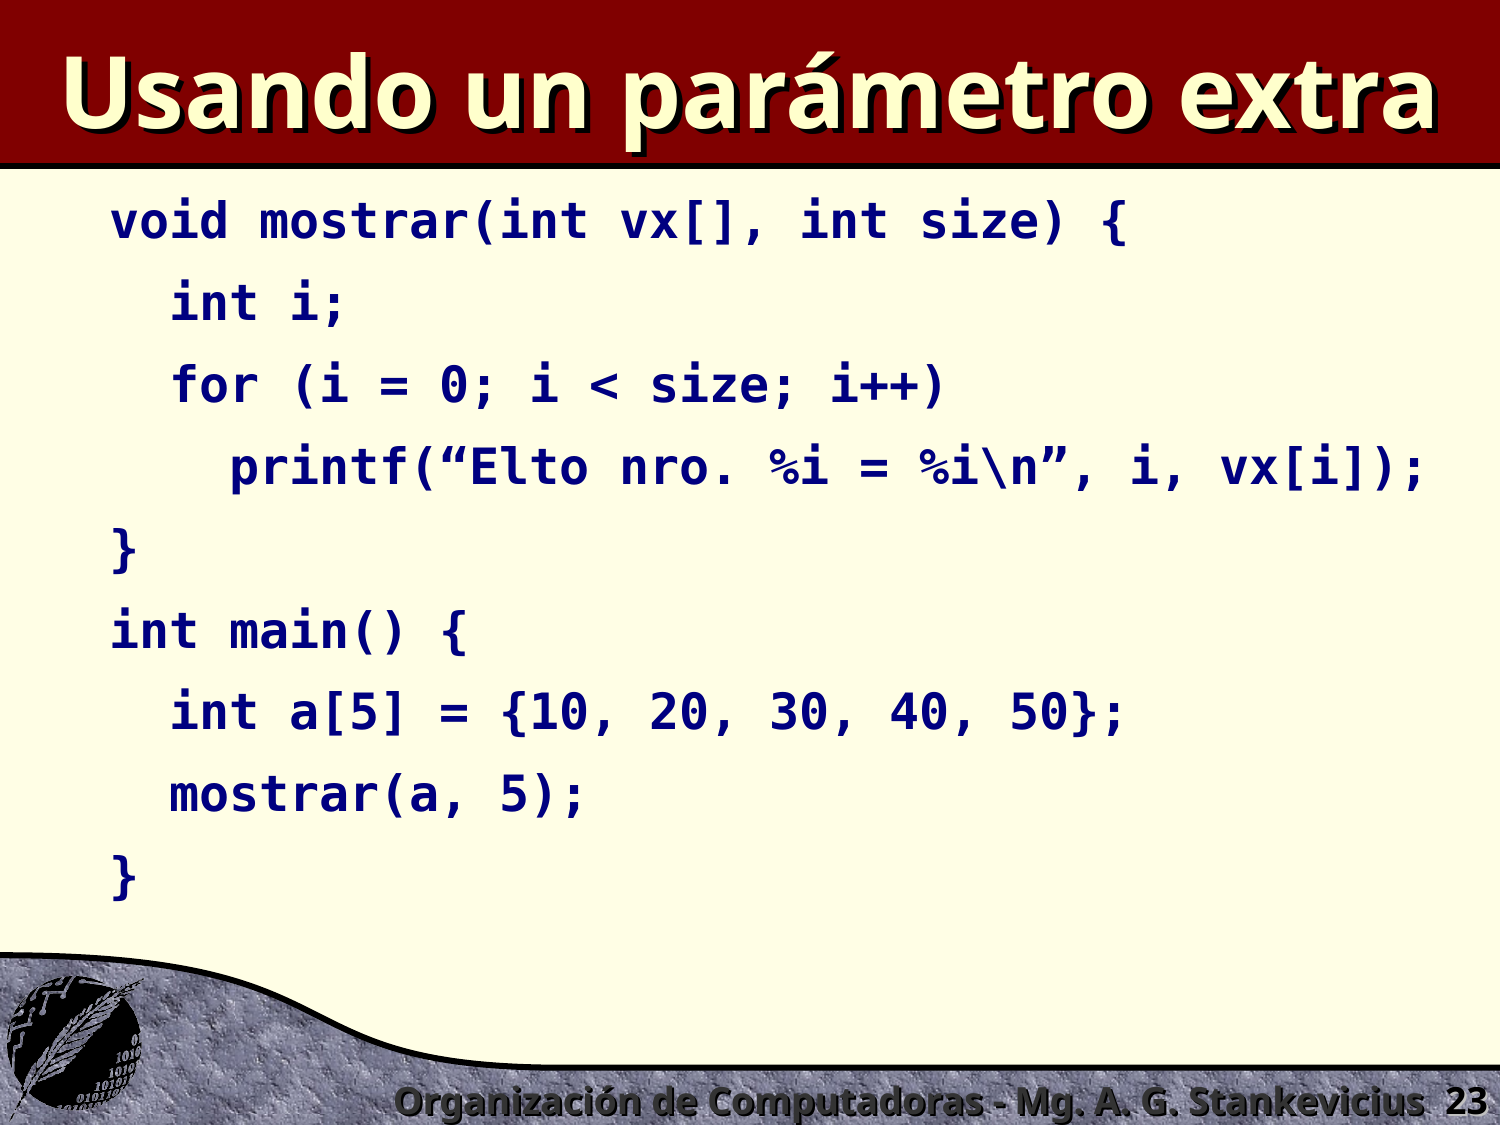

# Usando un parámetro extra
void mostrar(int vx[], int size) {
 int i;
 for (i = 0; i < size; i++)
 printf(“Elto nro. %i = %i\n”, i, vx[i]);
}
int main() {
 int a[5] = {10, 20, 30, 40, 50};
 mostrar(a, 5);
}
23